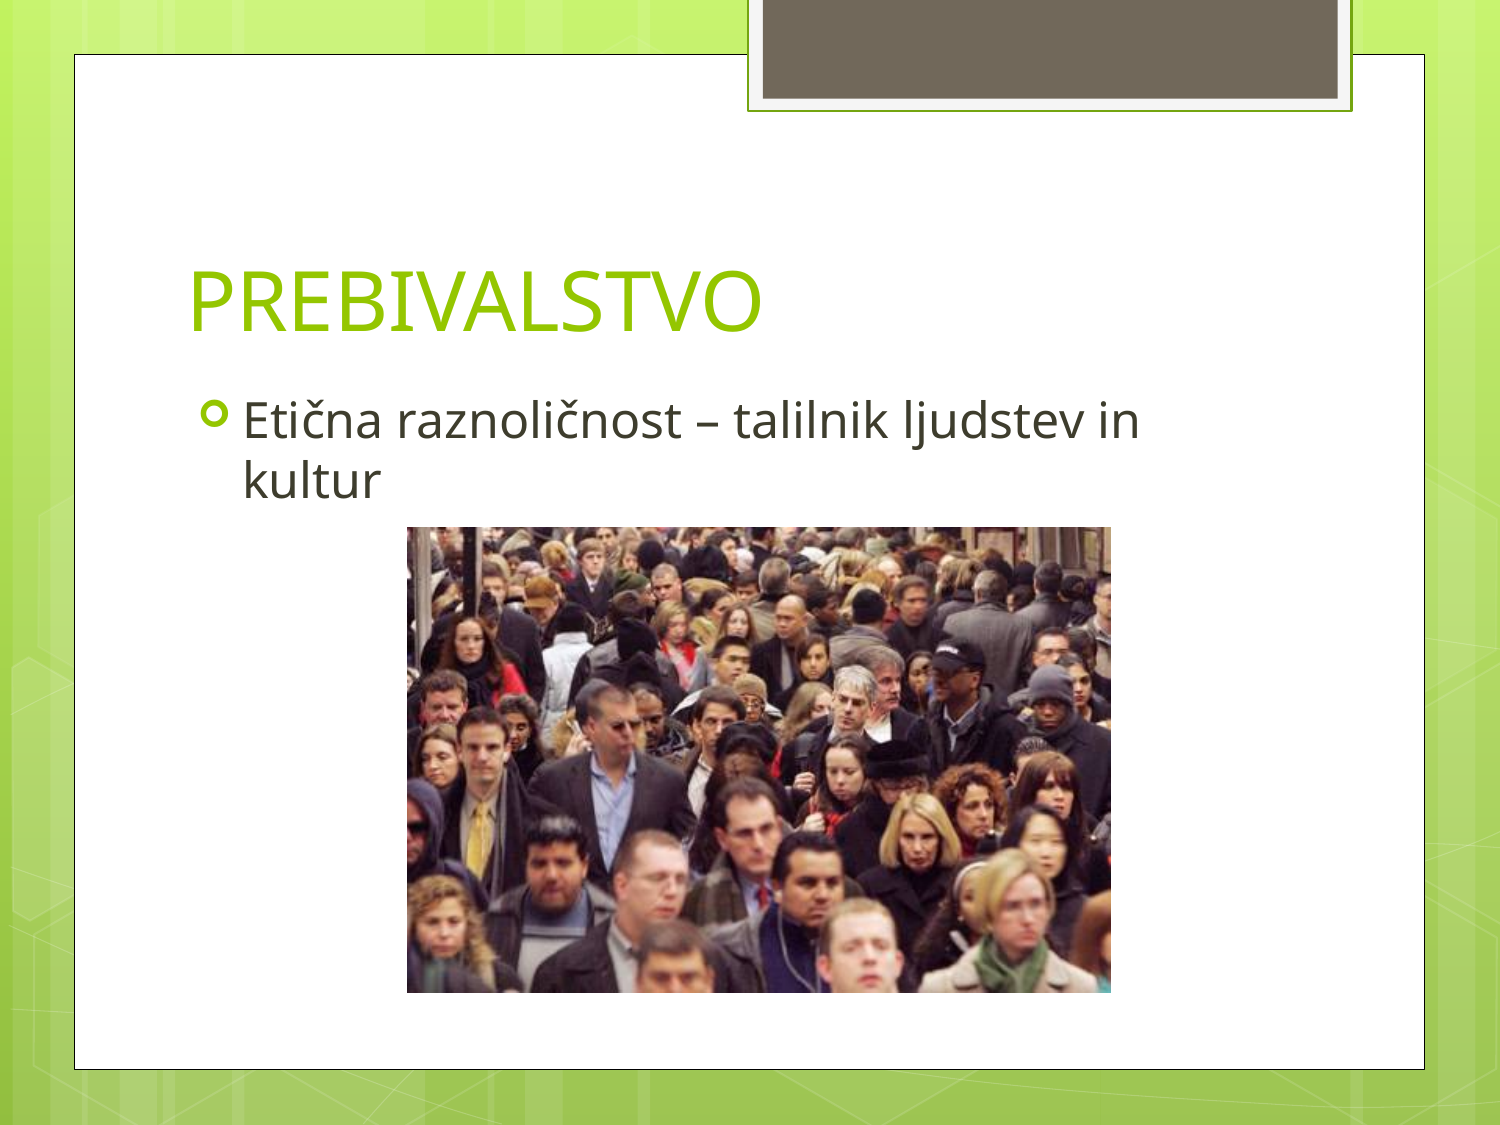

# PREBIVALSTVO
Etična raznoličnost – talilnik ljudstev in kultur